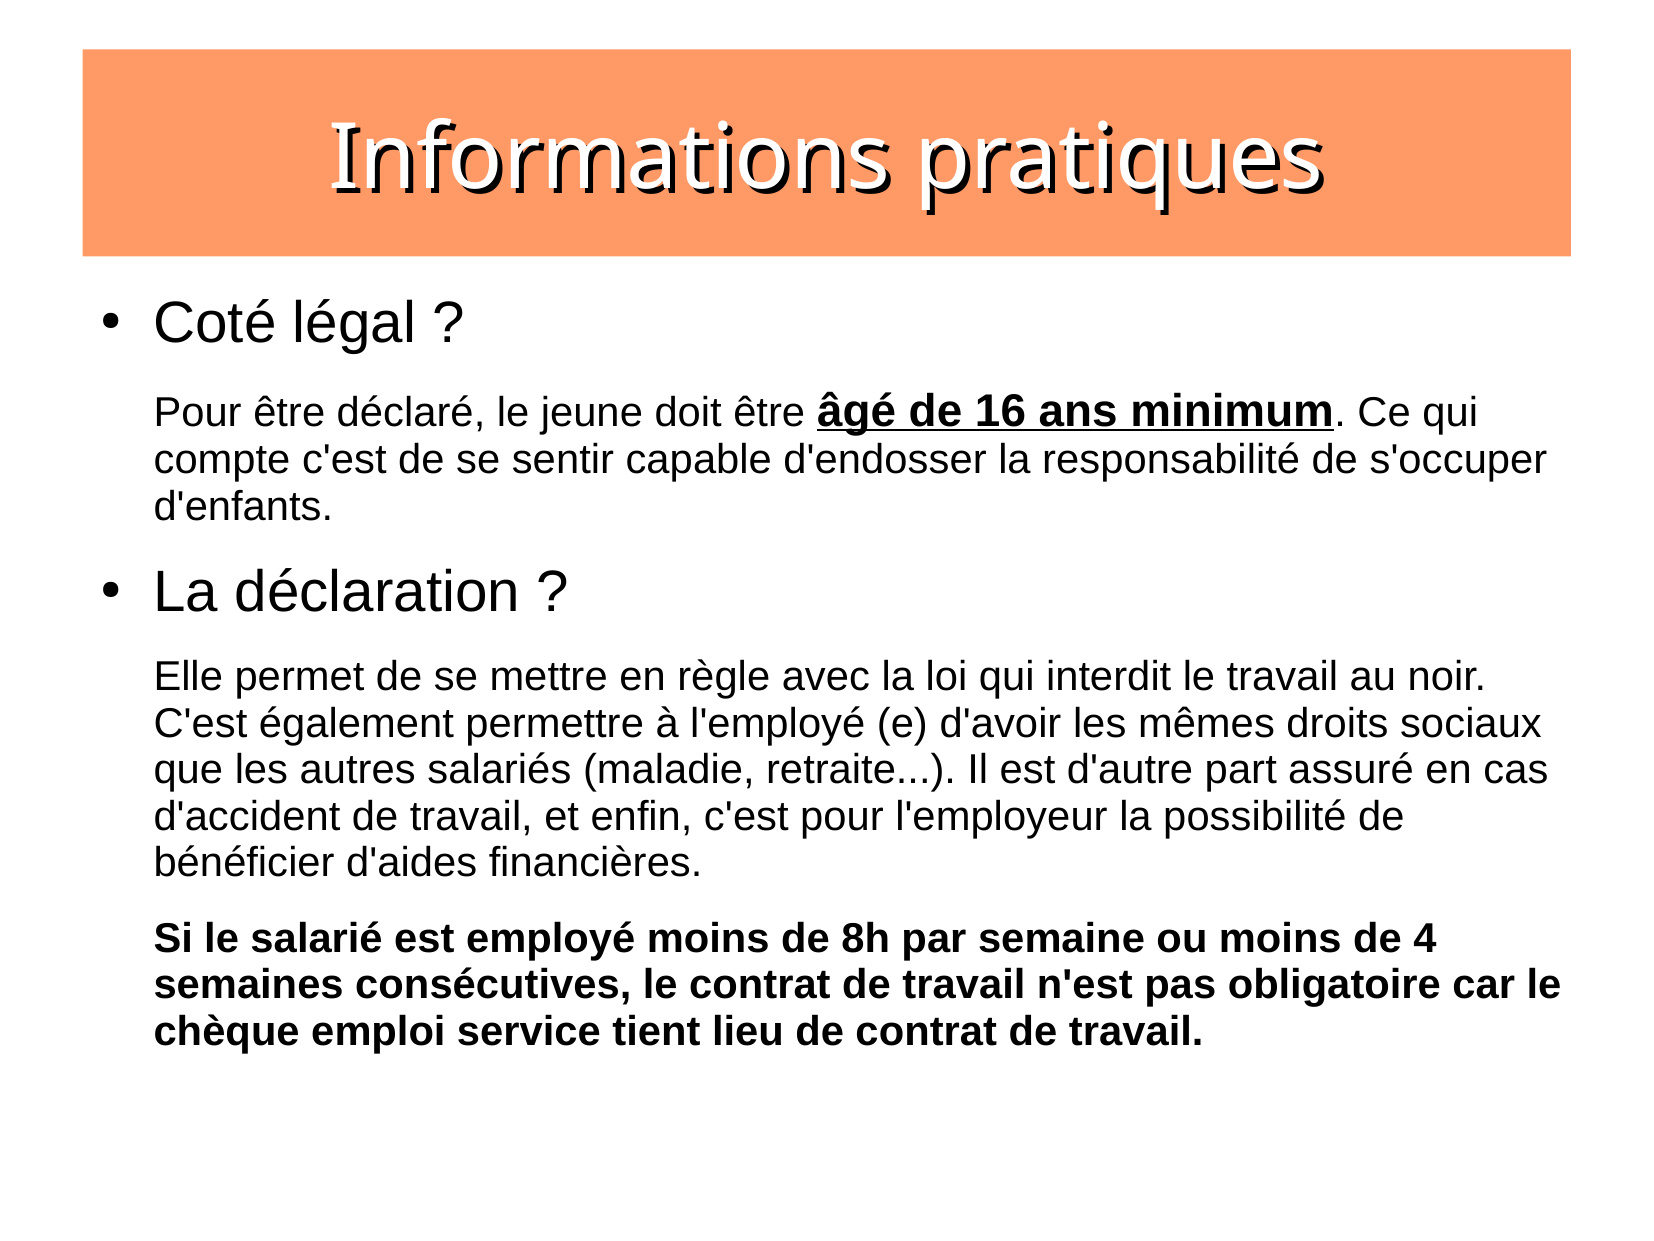

#
Informations pratiques
Coté légal ?
Pour être déclaré, le jeune doit être âgé de 16 ans minimum. Ce qui compte c'est de se sentir capable d'endosser la responsabilité de s'occuper d'enfants.
La déclaration ?
Elle permet de se mettre en règle avec la loi qui interdit le travail au noir. C'est également permettre à l'employé (e) d'avoir les mêmes droits sociaux que les autres salariés (maladie, retraite...). Il est d'autre part assuré en cas d'accident de travail, et enfin, c'est pour l'employeur la possibilité de bénéficier d'aides financières.
Si le salarié est employé moins de 8h par semaine ou moins de 4 semaines consécutives, le contrat de travail n'est pas obligatoire car le chèque emploi service tient lieu de contrat de travail.